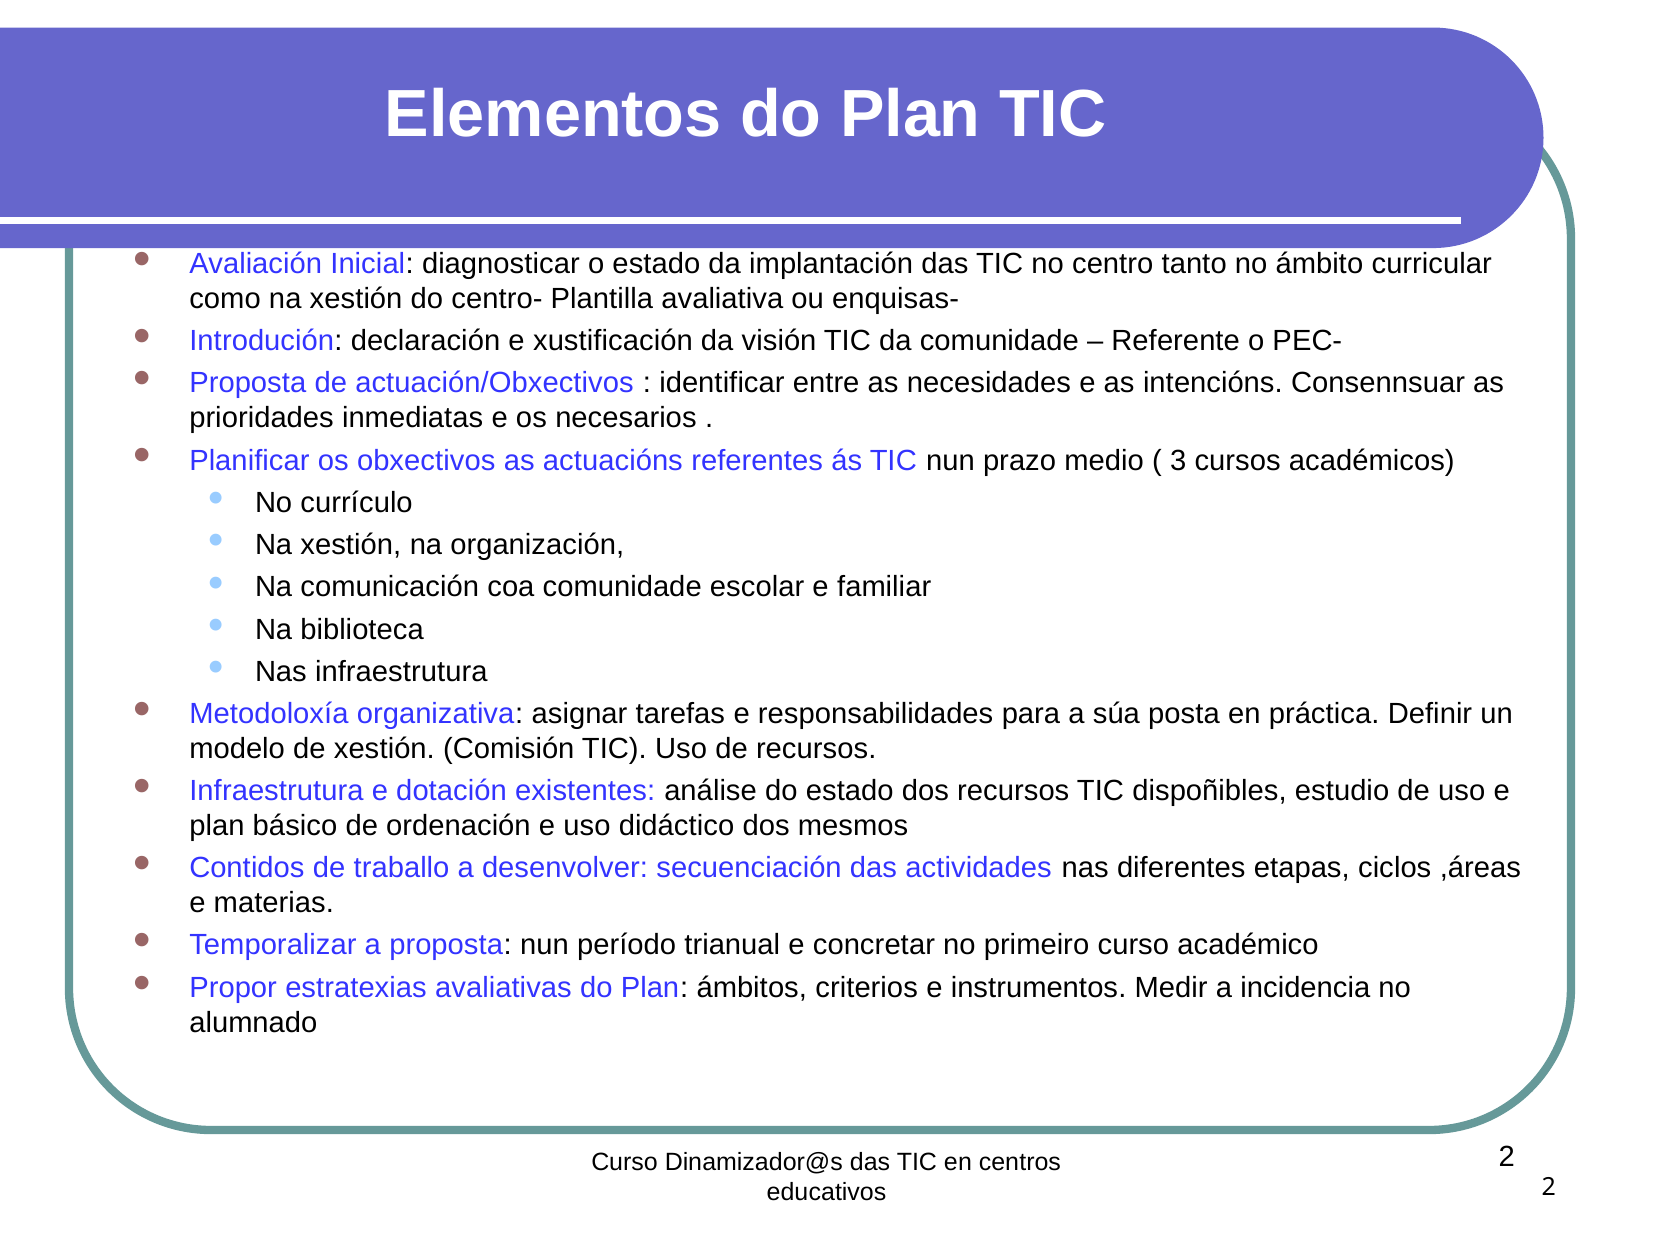

# Elementos do Plan TIC
Avaliación Inicial: diagnosticar o estado da implantación das TIC no centro tanto no ámbito curricular como na xestión do centro- Plantilla avaliativa ou enquisas-
Introdución: declaración e xustificación da visión TIC da comunidade – Referente o PEC-
Proposta de actuación/Obxectivos : identificar entre as necesidades e as intencións. Consennsuar as prioridades inmediatas e os necesarios .
Planificar os obxectivos as actuacións referentes ás TIC nun prazo medio ( 3 cursos académicos)
No currículo
Na xestión, na organización,
Na comunicación coa comunidade escolar e familiar
Na biblioteca
Nas infraestrutura
Metodoloxía organizativa: asignar tarefas e responsabilidades para a súa posta en práctica. Definir un modelo de xestión. (Comisión TIC). Uso de recursos.
Infraestrutura e dotación existentes: análise do estado dos recursos TIC dispoñibles, estudio de uso e plan básico de ordenación e uso didáctico dos mesmos
Contidos de traballo a desenvolver: secuenciación das actividades nas diferentes etapas, ciclos ,áreas e materias.
Temporalizar a proposta: nun período trianual e concretar no primeiro curso académico
Propor estratexias avaliativas do Plan: ámbitos, criterios e instrumentos. Medir a incidencia no alumnado
Curso Dinamizador@s das TIC en centros educativos